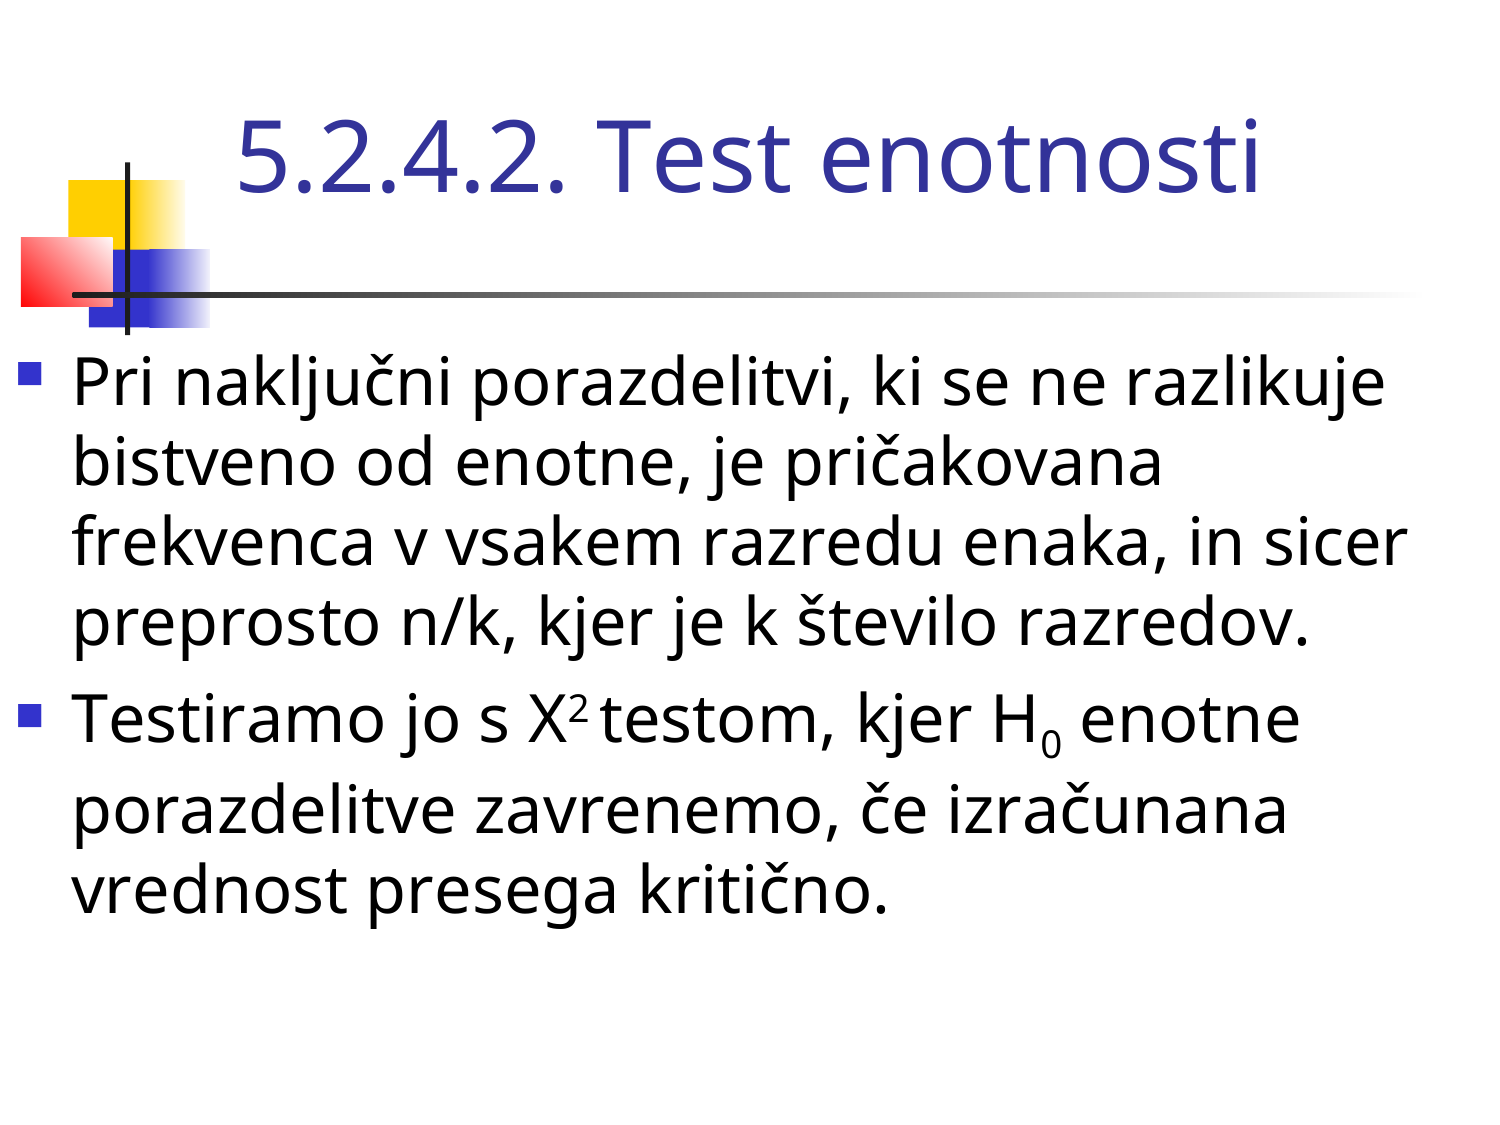

# 5.2.4.2. Test enotnosti
Pri naključni porazdelitvi, ki se ne razlikuje bistveno od enotne, je pričakovana frekvenca v vsakem razredu enaka, in sicer preprosto n/k, kjer je k število razredov.
Testiramo jo s X2 testom, kjer H0 enotne porazdelitve zavrenemo, če izračunana vrednost presega kritično.